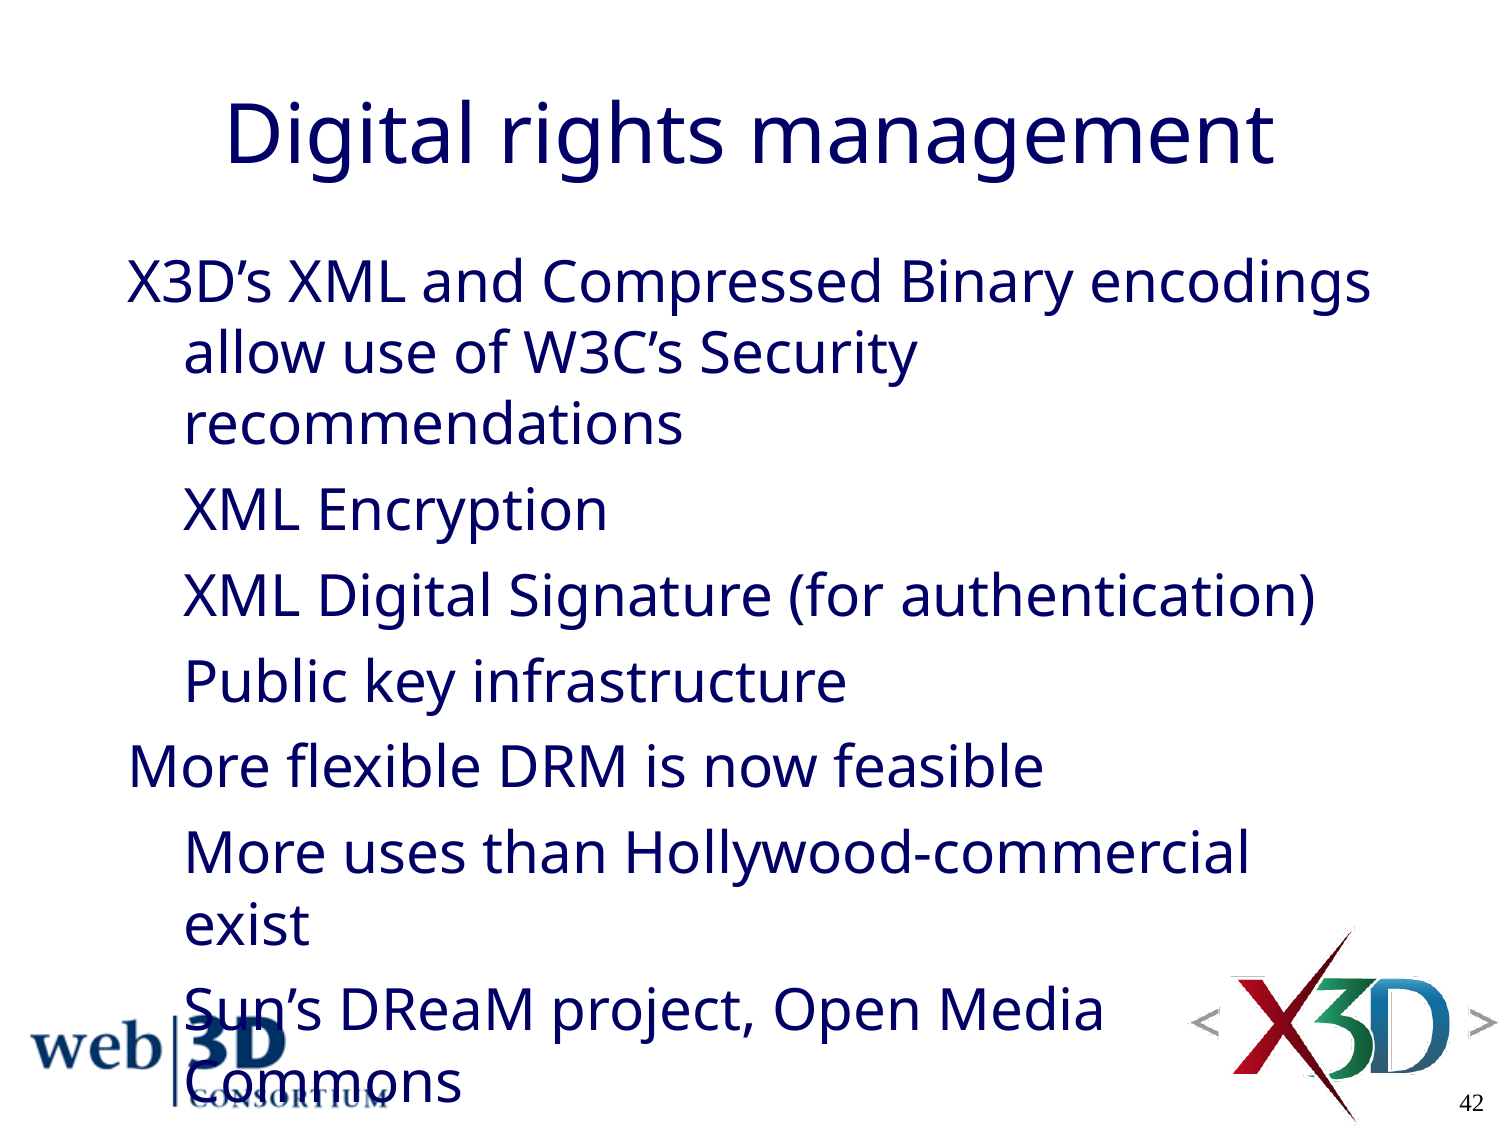

# Digital rights management
X3D’s XML and Compressed Binary encodings allow use of W3C’s Security recommendations
XML Encryption
XML Digital Signature (for authentication)
Public key infrastructure
More flexible DRM is now feasible
More uses than Hollywood-commercial exist
Sun’s DReaM project, Open Media Commons http://www.openmediacommons.org